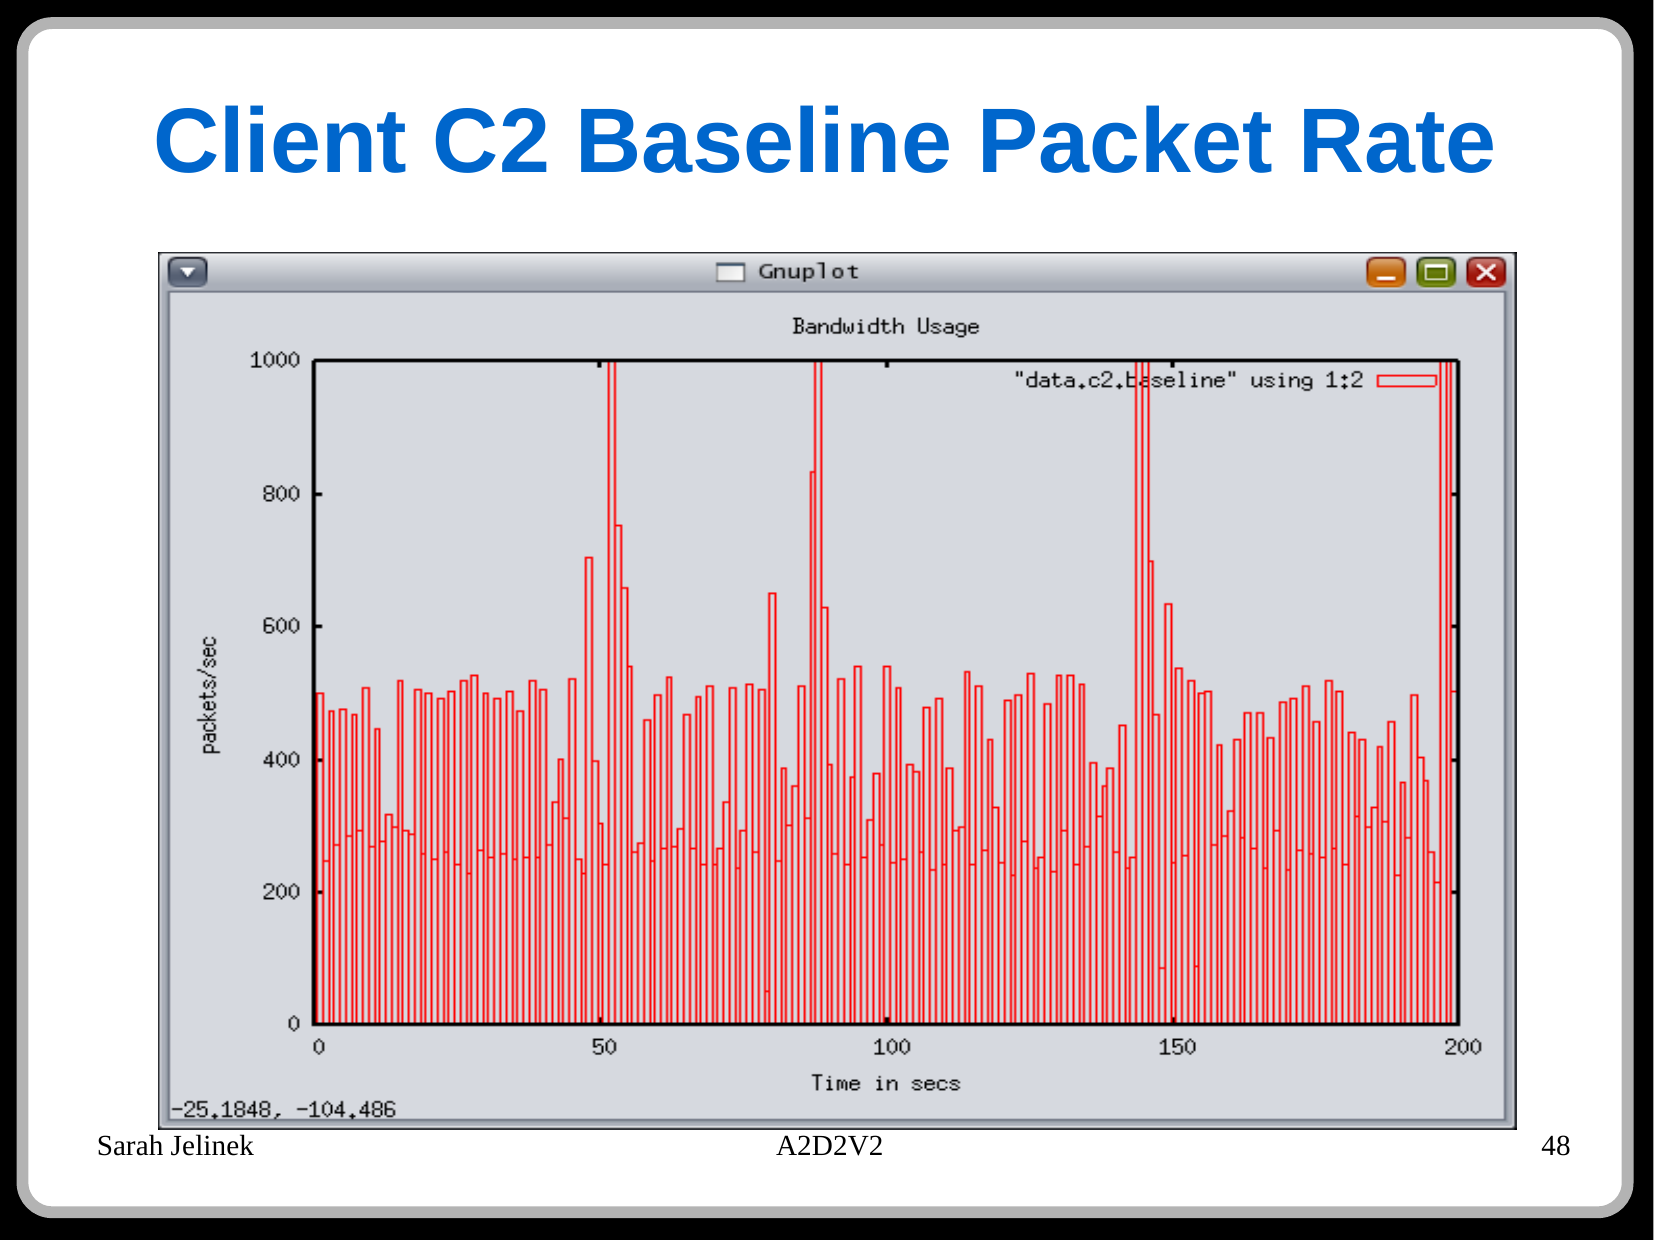

# Client C2 Baseline Packet Rate
Sarah Jelinek A2D2V2
48